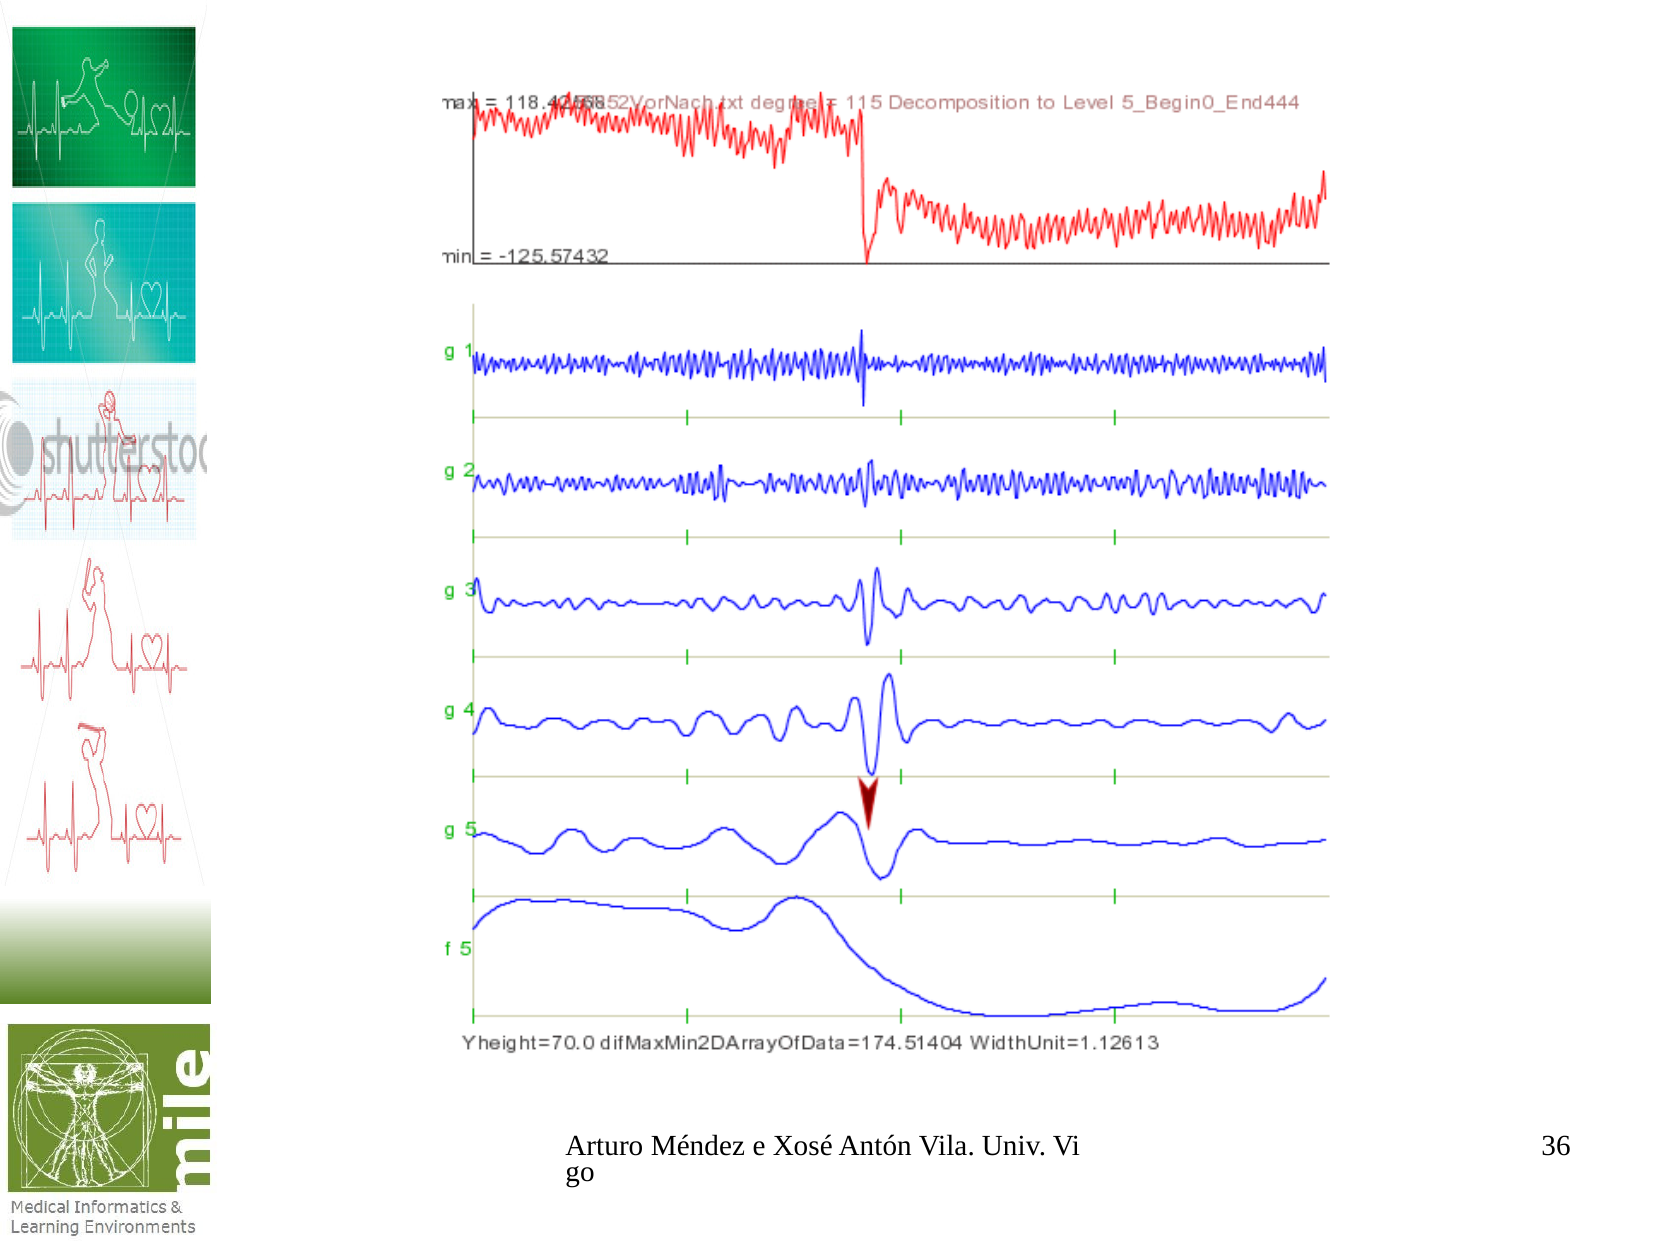

Arturo Méndez e Xosé Antón Vila. Univ. Vigo
36